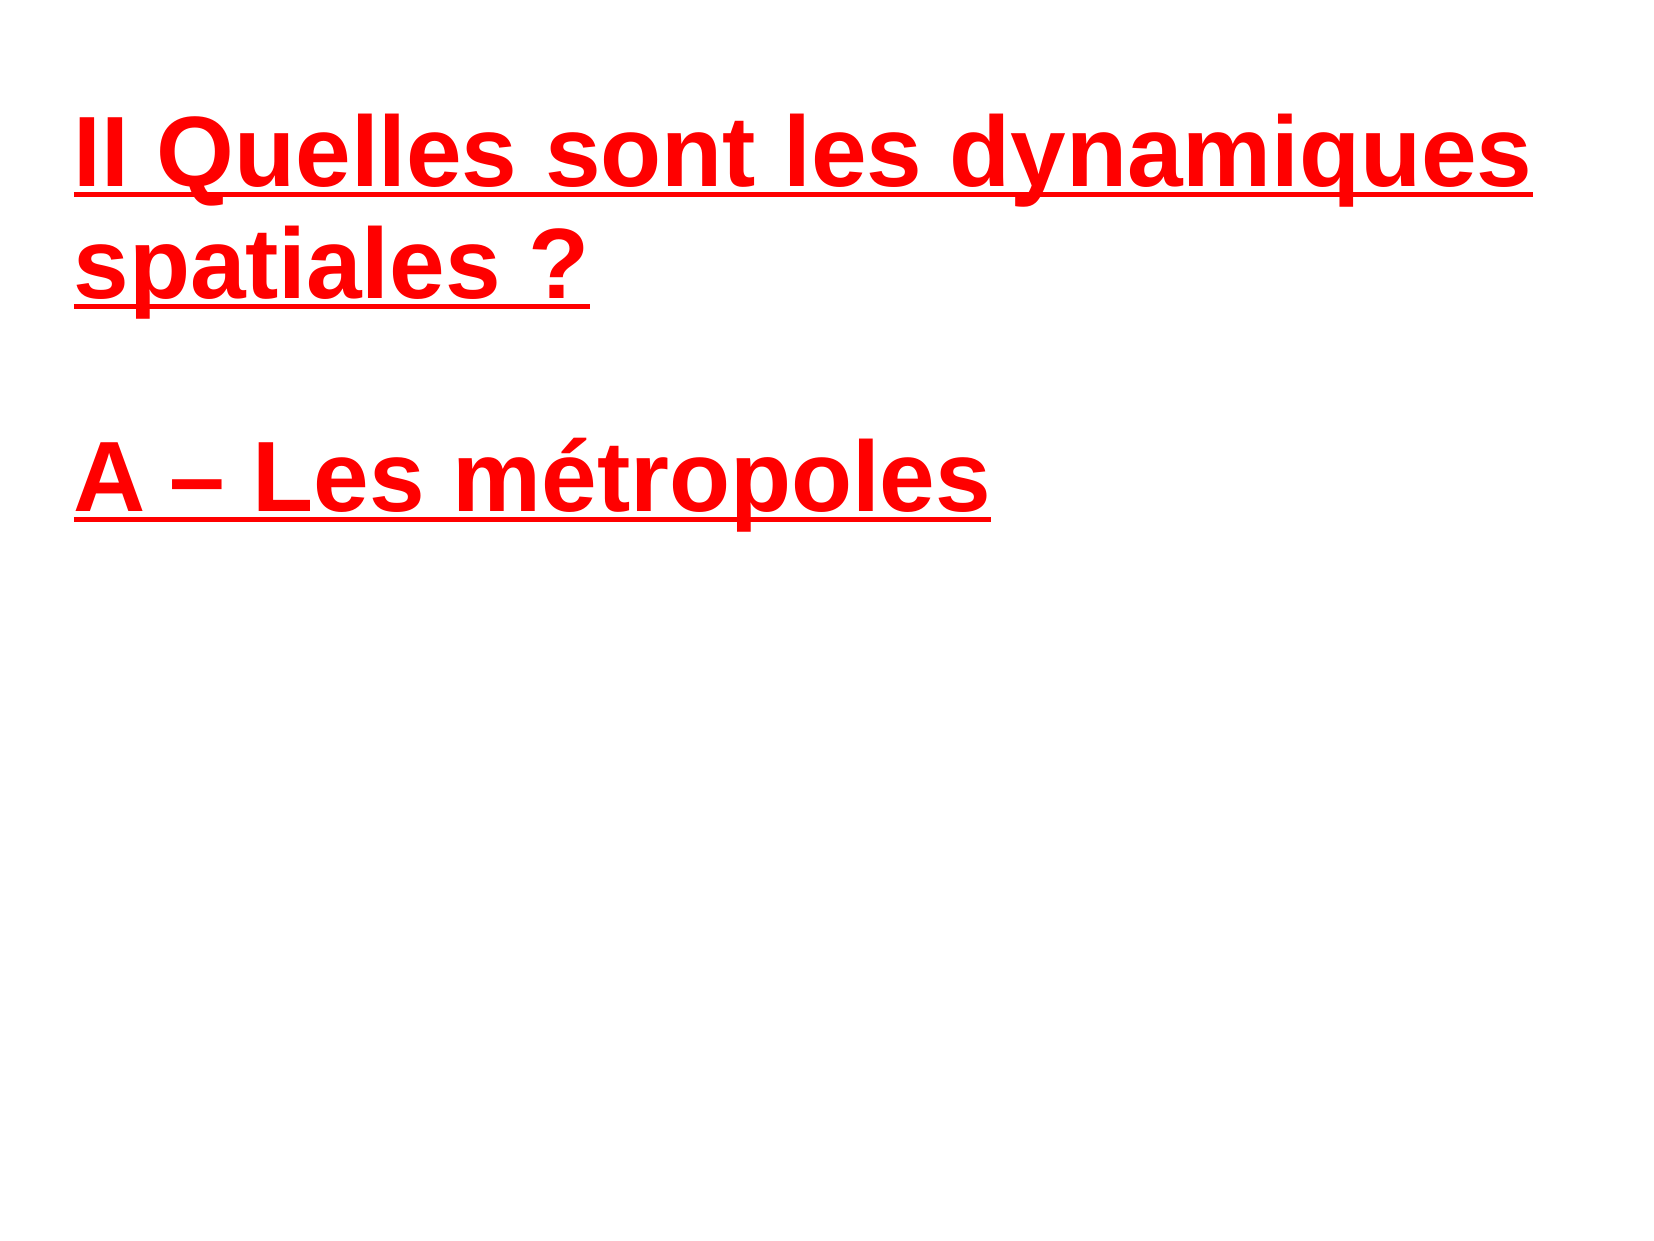

II Quelles sont les dynamiques spatiales ?
A – Les métropoles